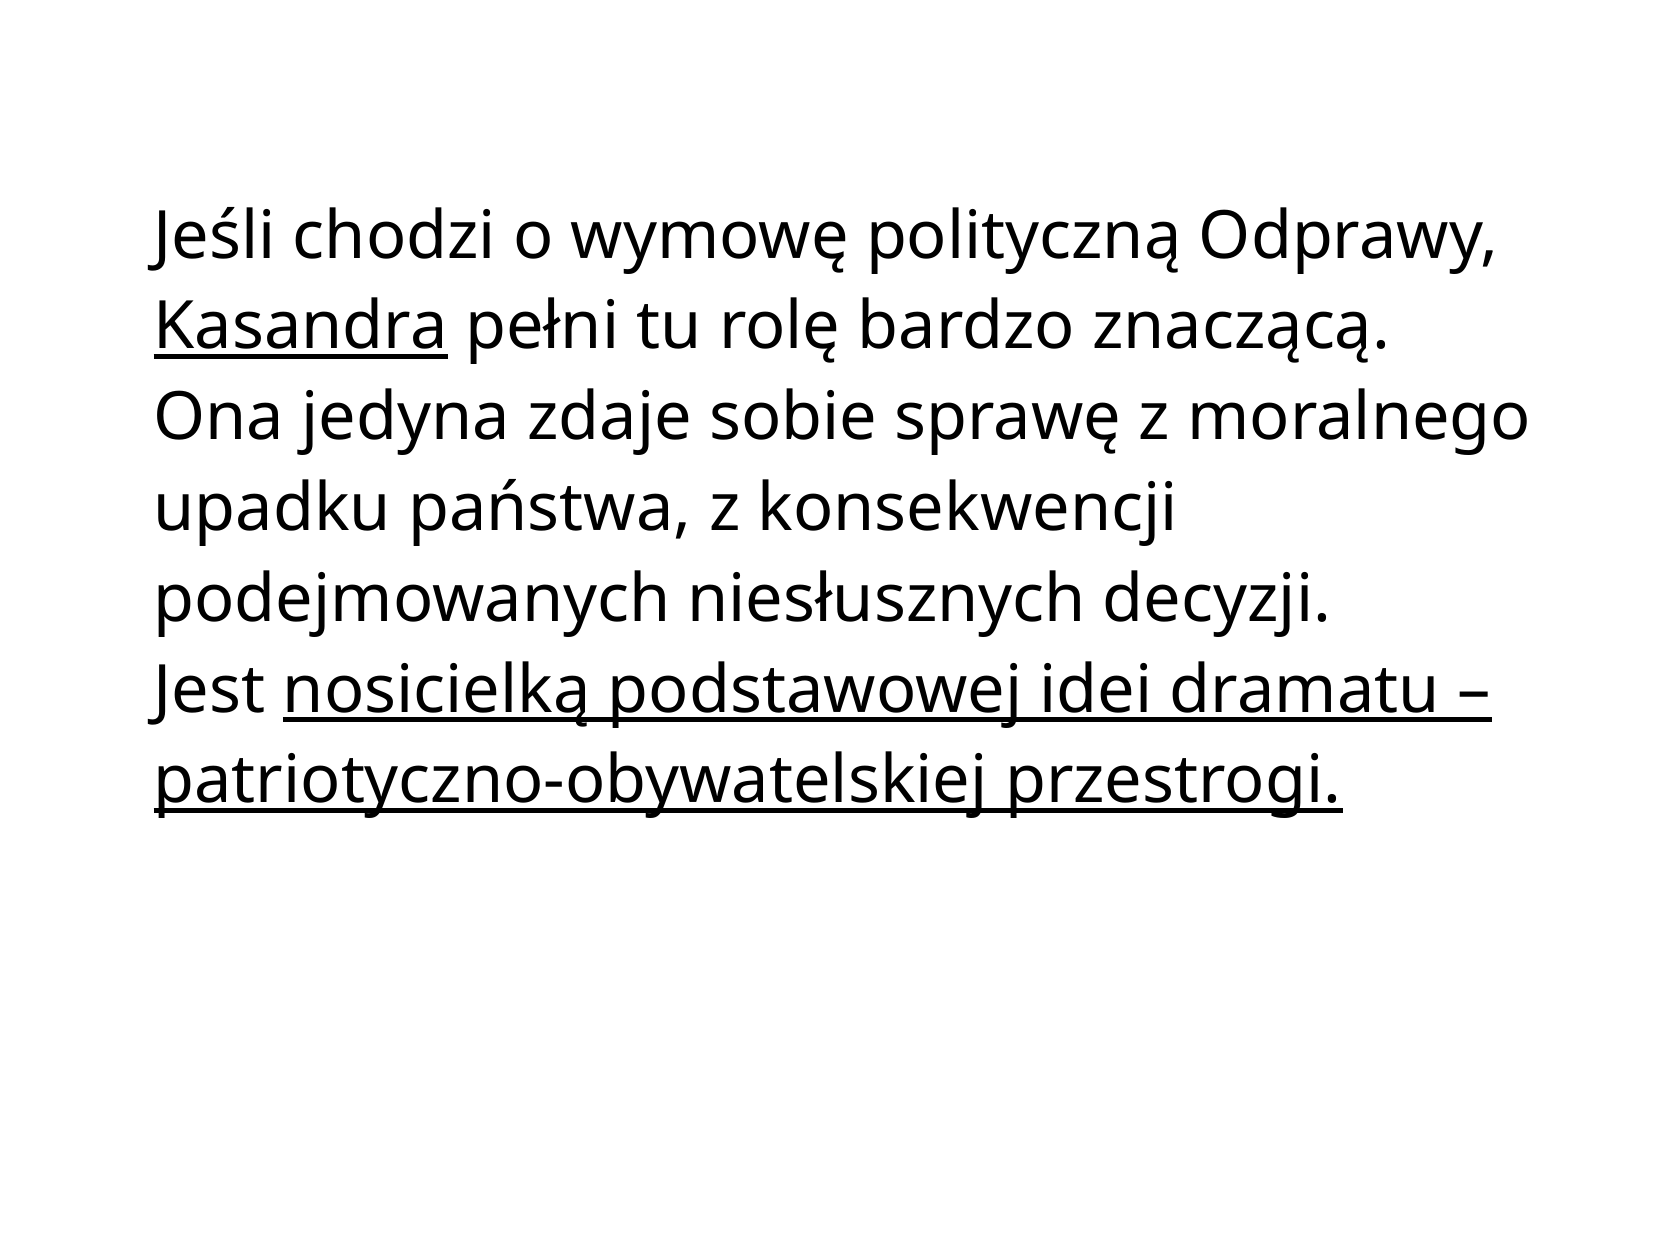

#
Jeśli chodzi o wymowę polityczną Odprawy, Kasandra pełni tu rolę bardzo znaczącą. Ona jedyna zdaje sobie sprawę z moralnego upadku państwa, z konsekwencji podejmowanych niesłusznych decyzji. Jest nosicielką podstawowej idei dramatu – patriotyczno-obywatelskiej przestrogi.